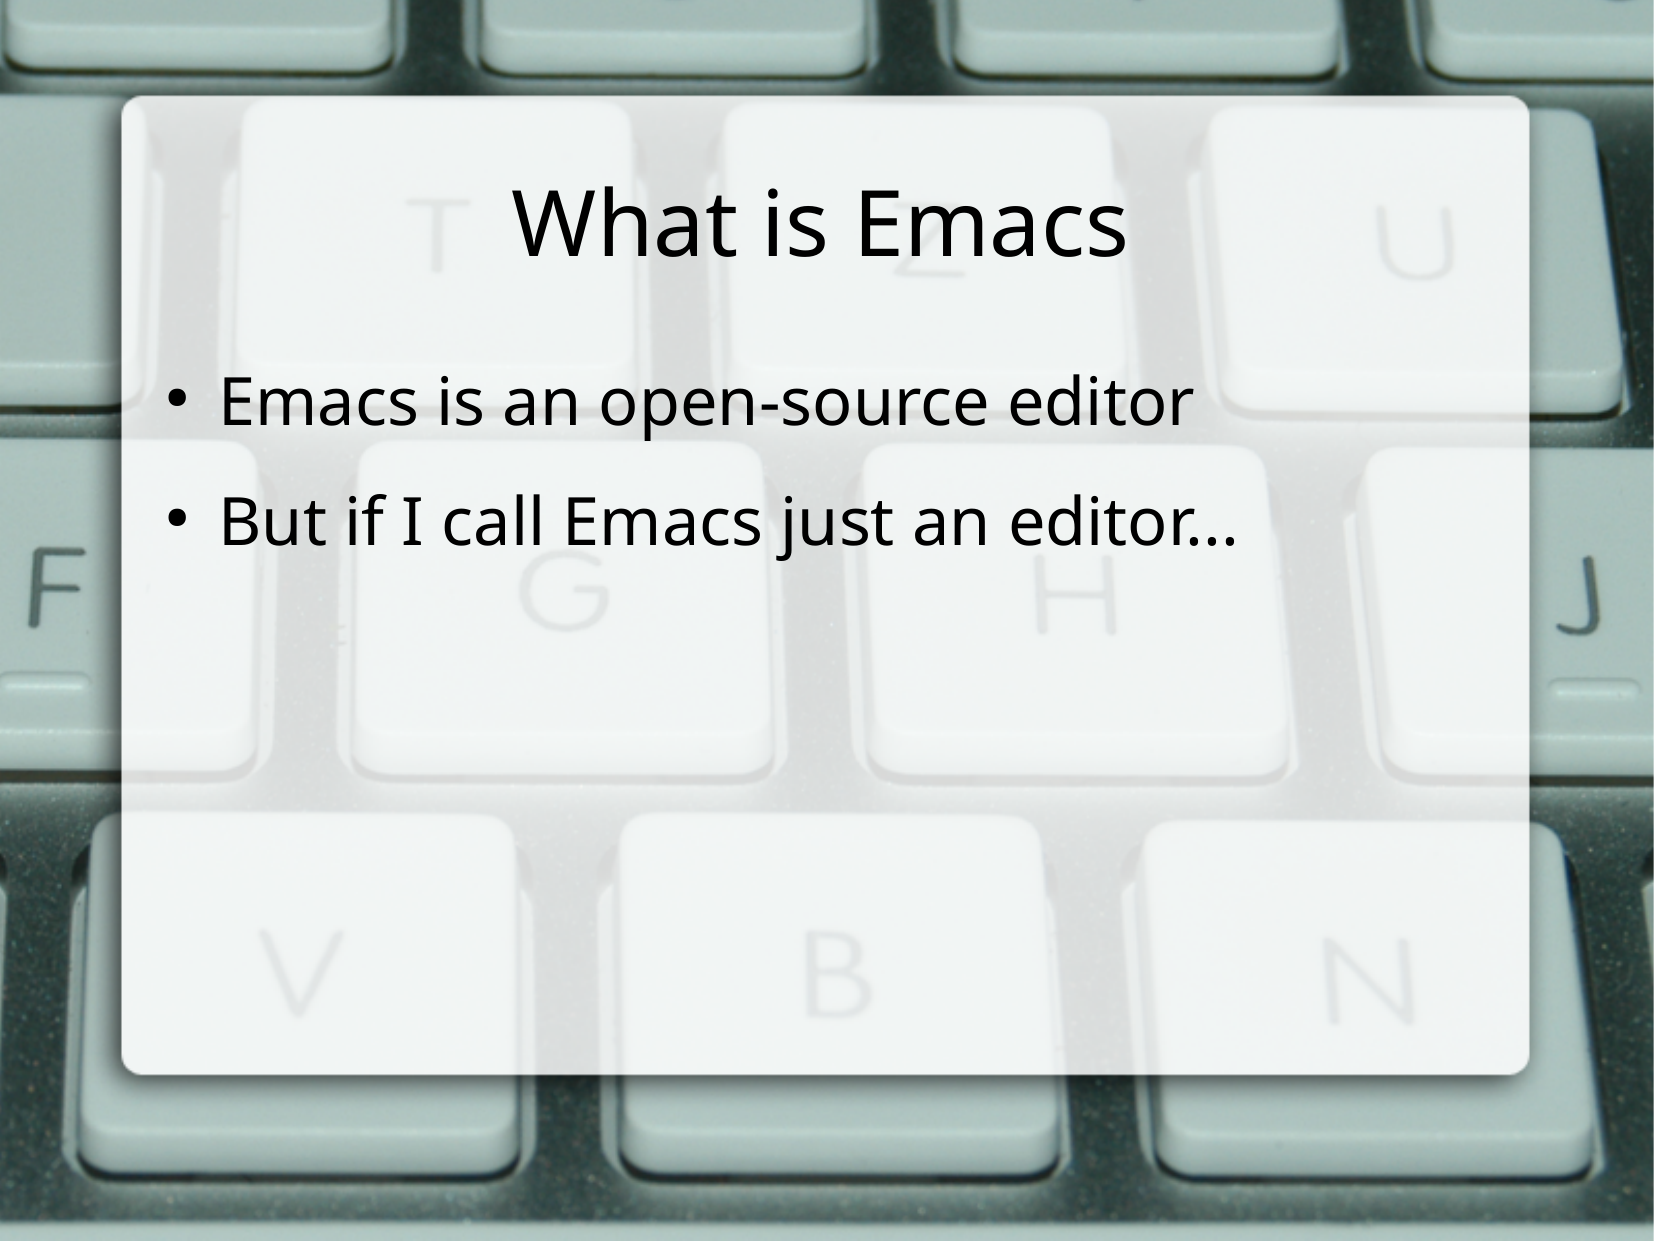

# What is Emacs
Emacs is an open-source editor
But if I call Emacs just an editor...